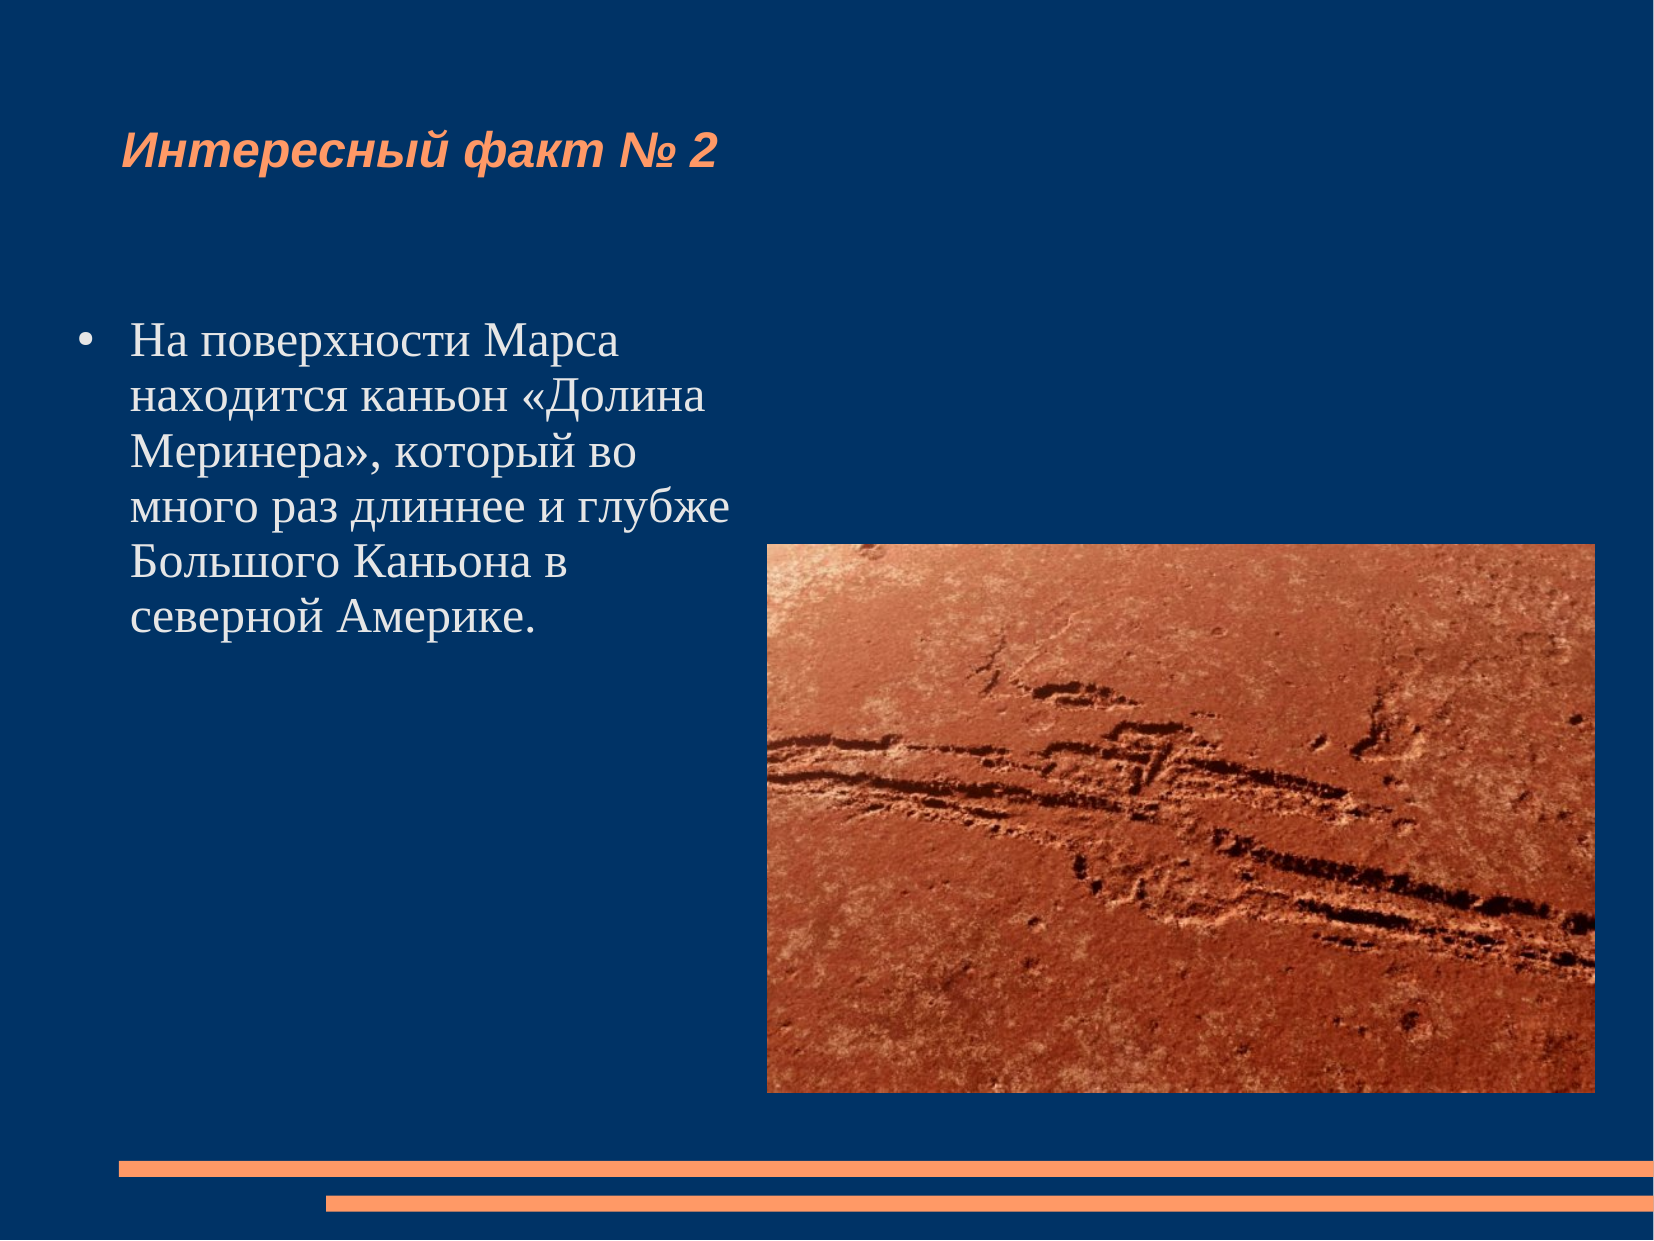

# Интересный факт № 2
На поверхности Марса находится каньон «Долина Меринера», который во много раз длиннее и глубже Большого Каньона в северной Америке.